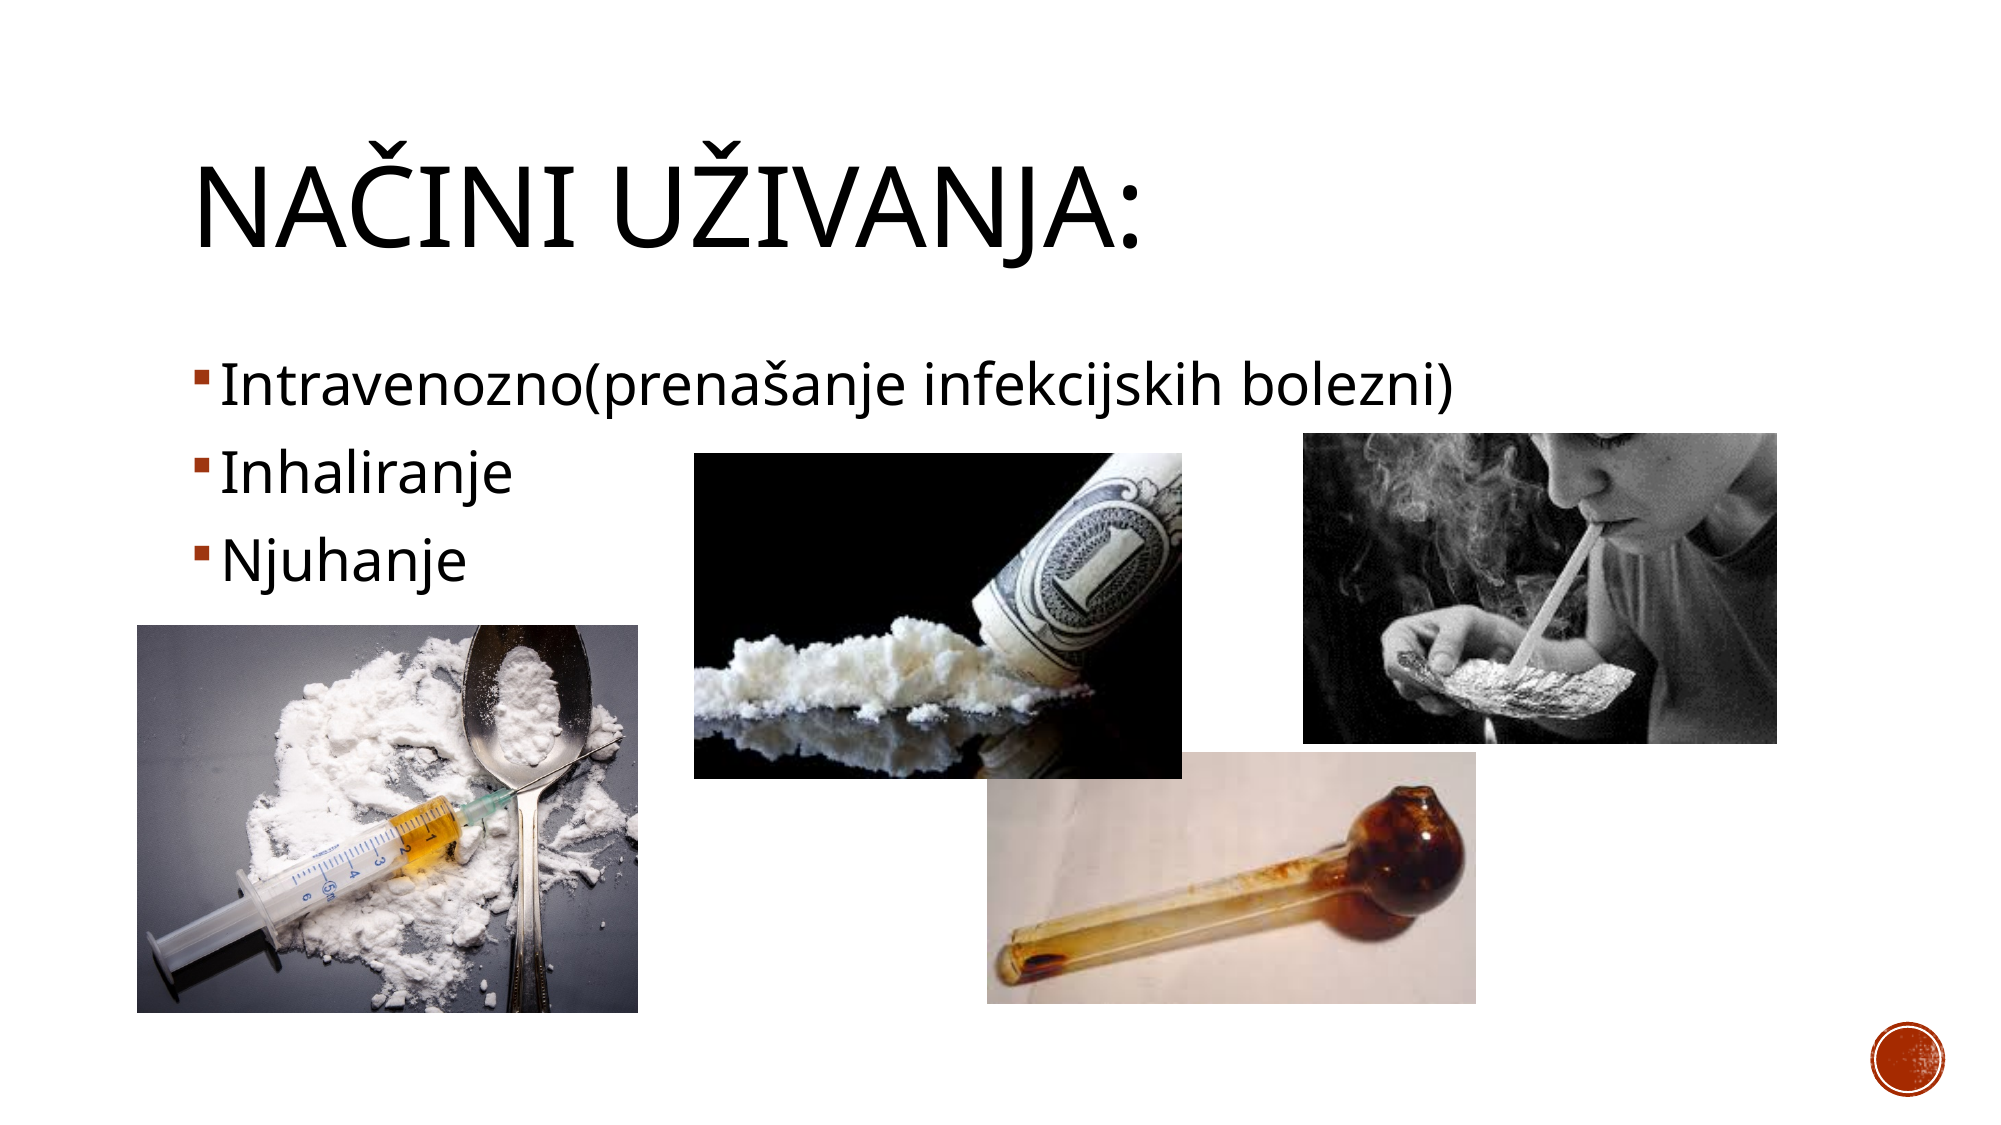

# Načini uživanja:
Intravenozno(prenašanje infekcijskih bolezni)
Inhaliranje
Njuhanje